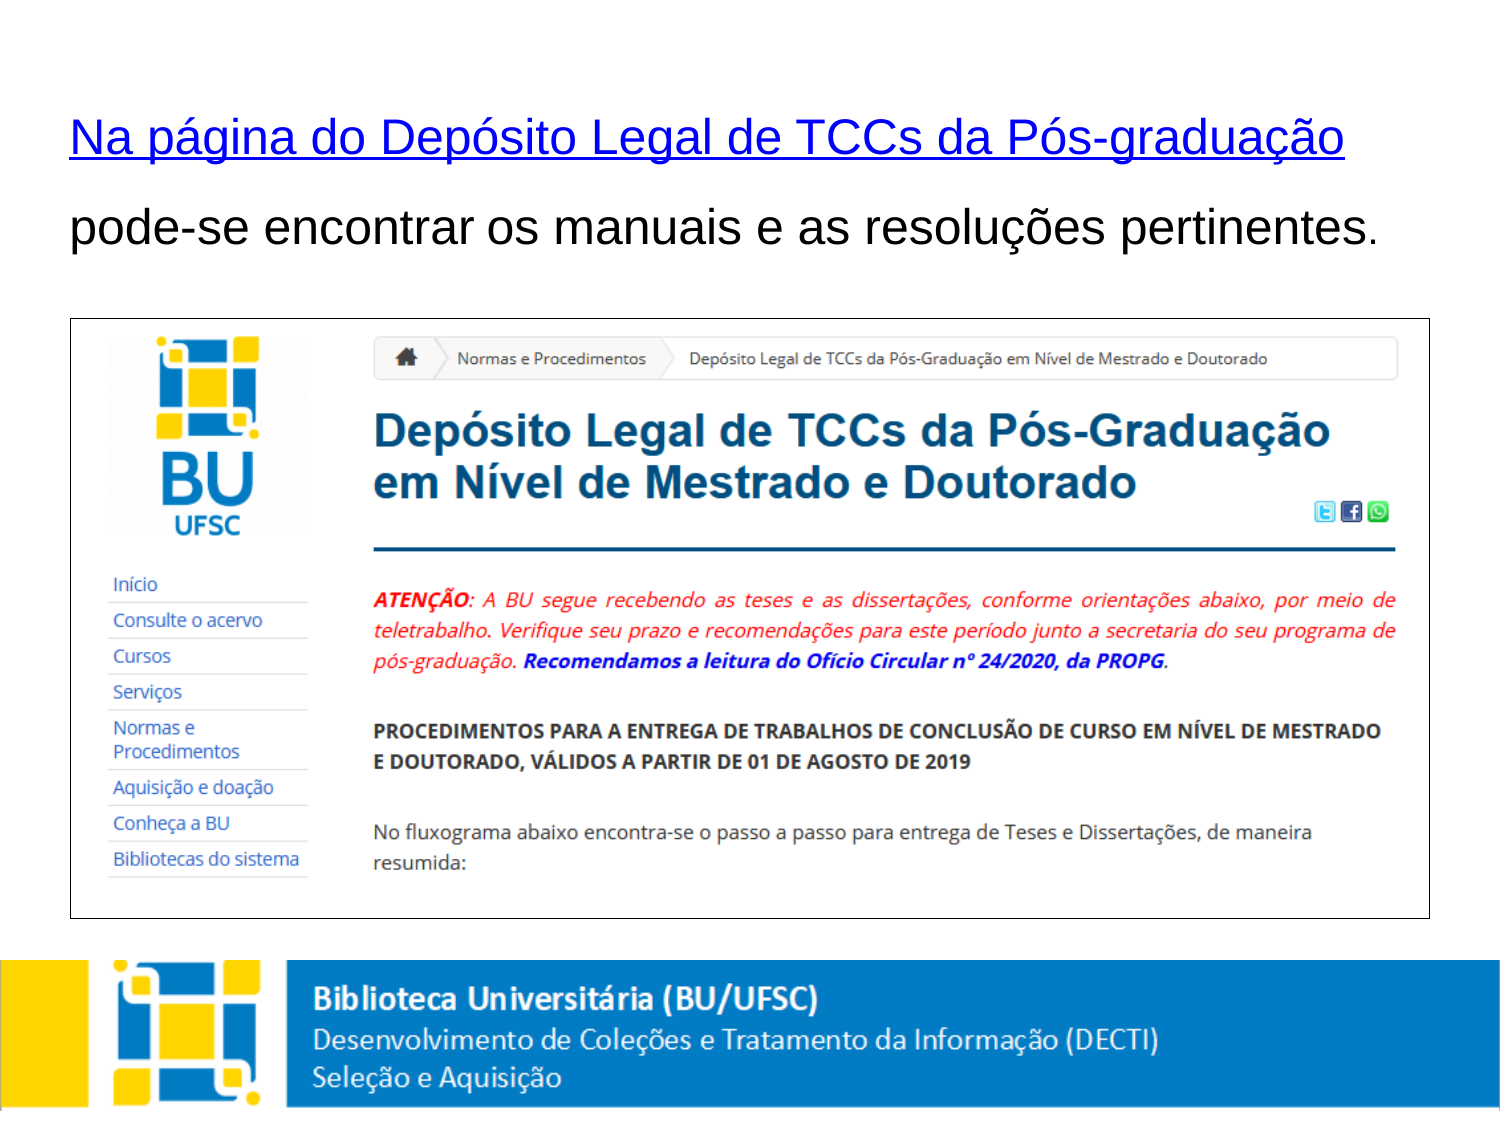

Na página do Depósito Legal de TCCs da Pós-graduação pode-se encontrar os manuais e as resoluções pertinentes.